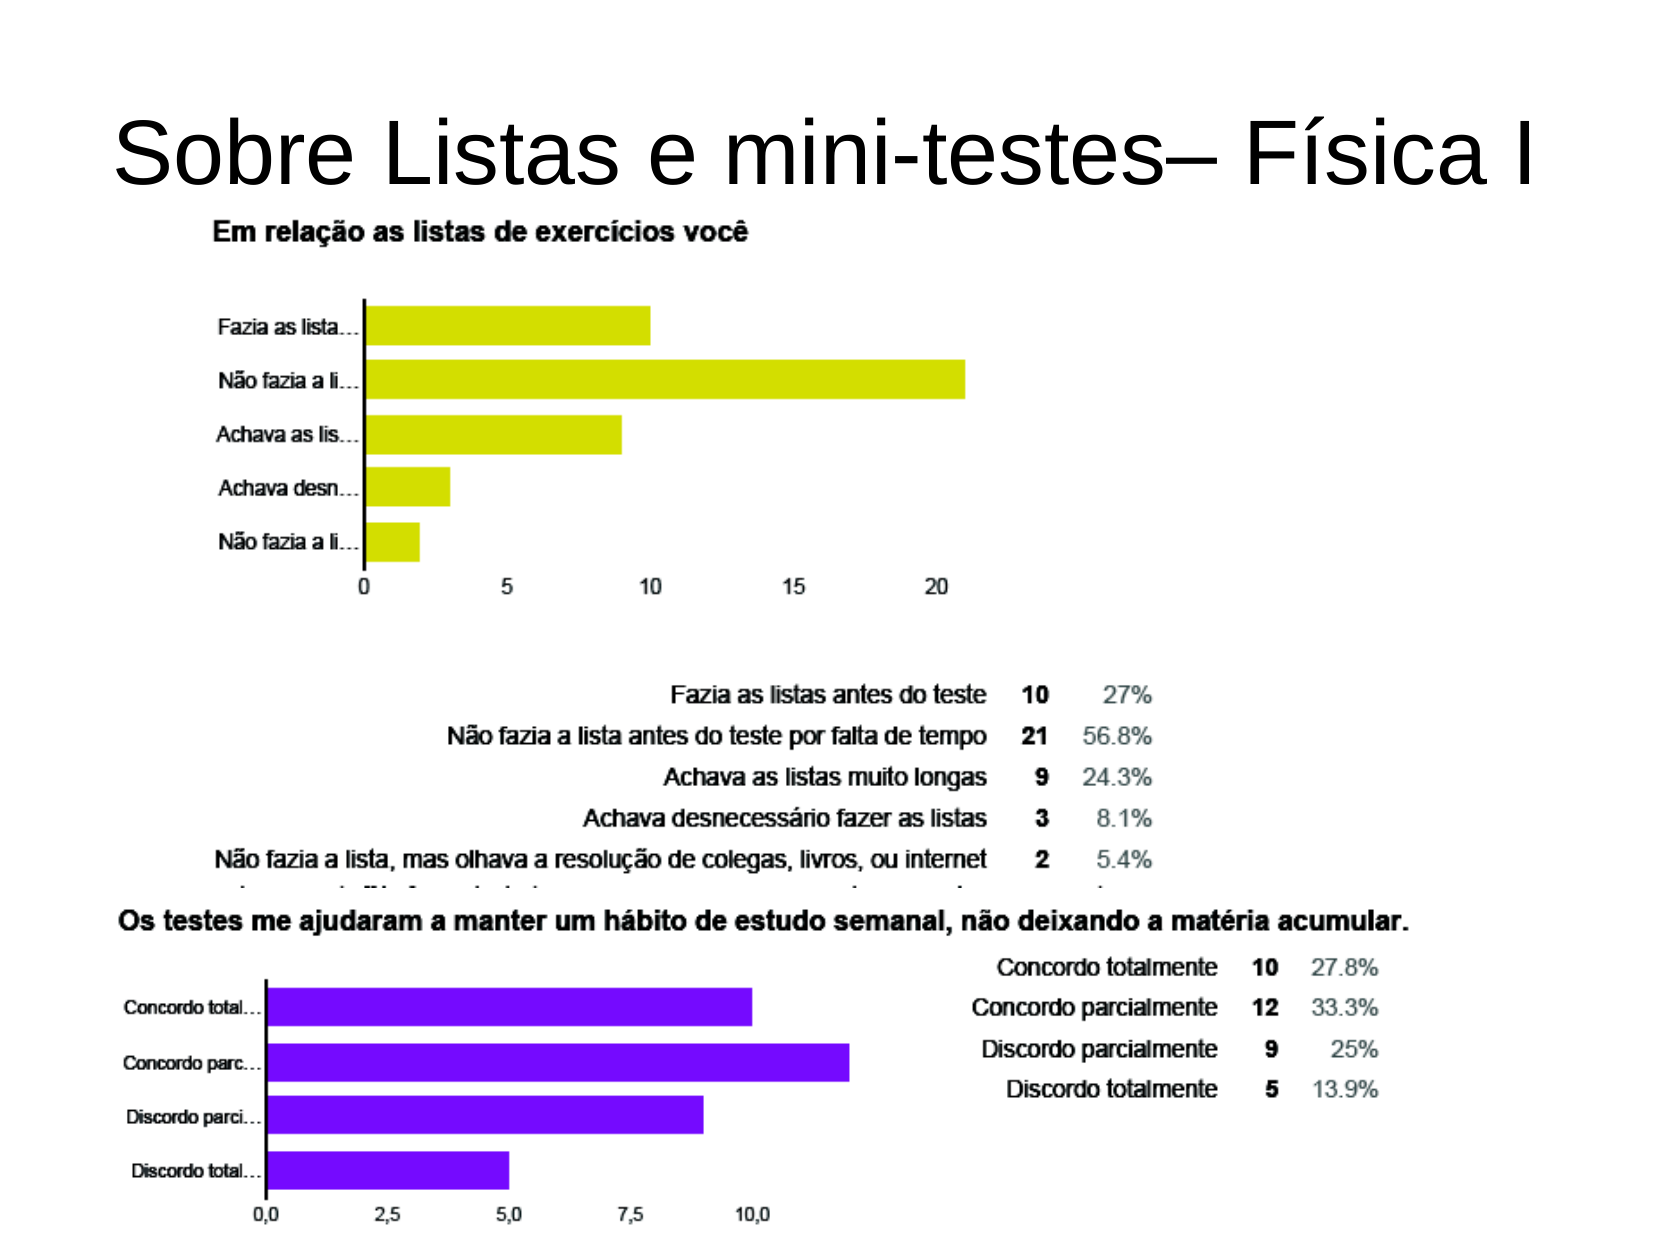

# Sobre Listas e mini-testes– Física I